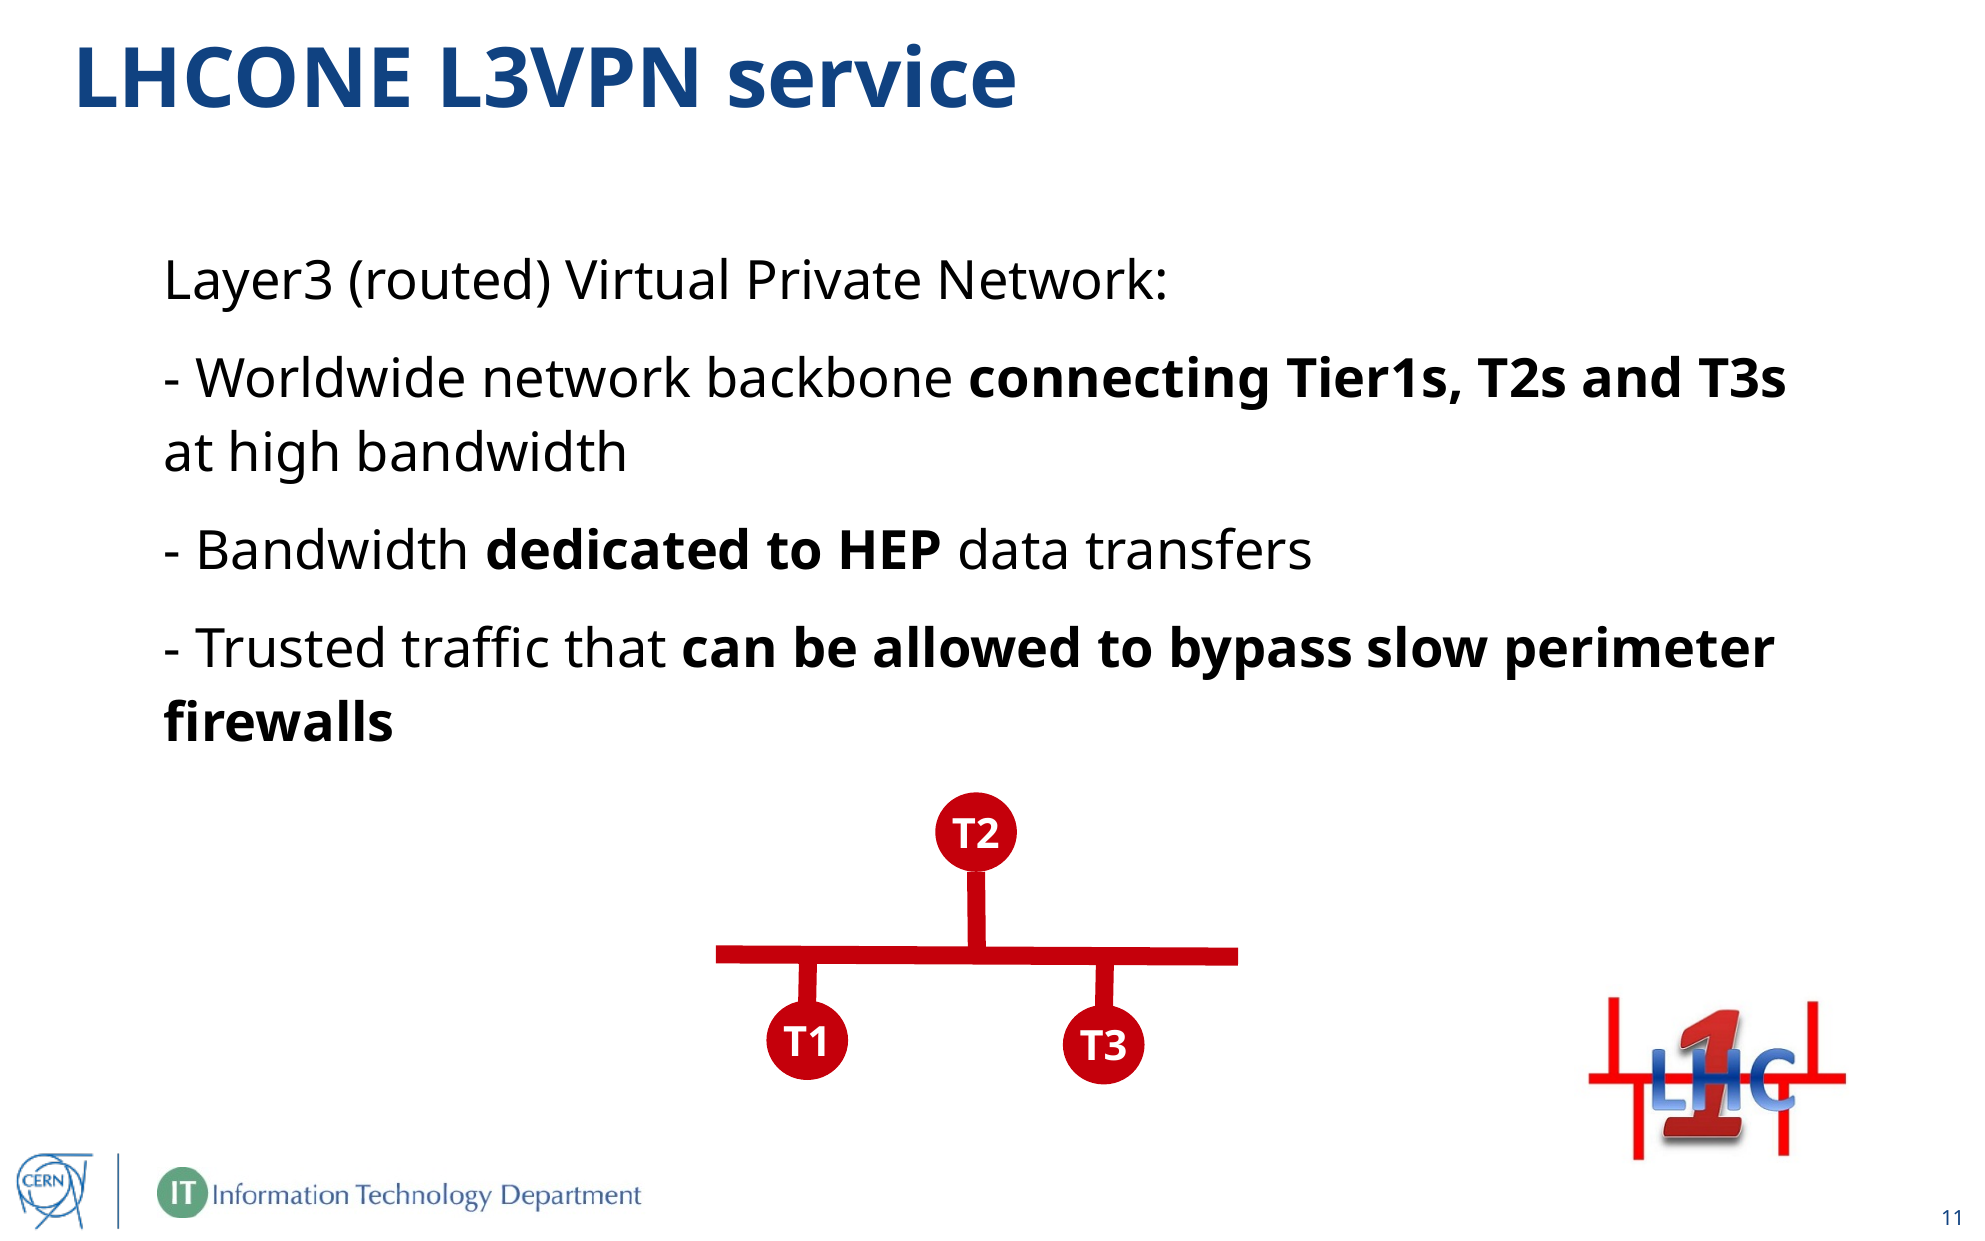

# LHCONE L3VPN service
Layer3 (routed) Virtual Private Network:
- Worldwide network backbone connecting Tier1s, T2s and T3s at high bandwidth
- Bandwidth dedicated to HEP data transfers
- Trusted traffic that can be allowed to bypass slow perimeter firewalls
T2
T1
T3